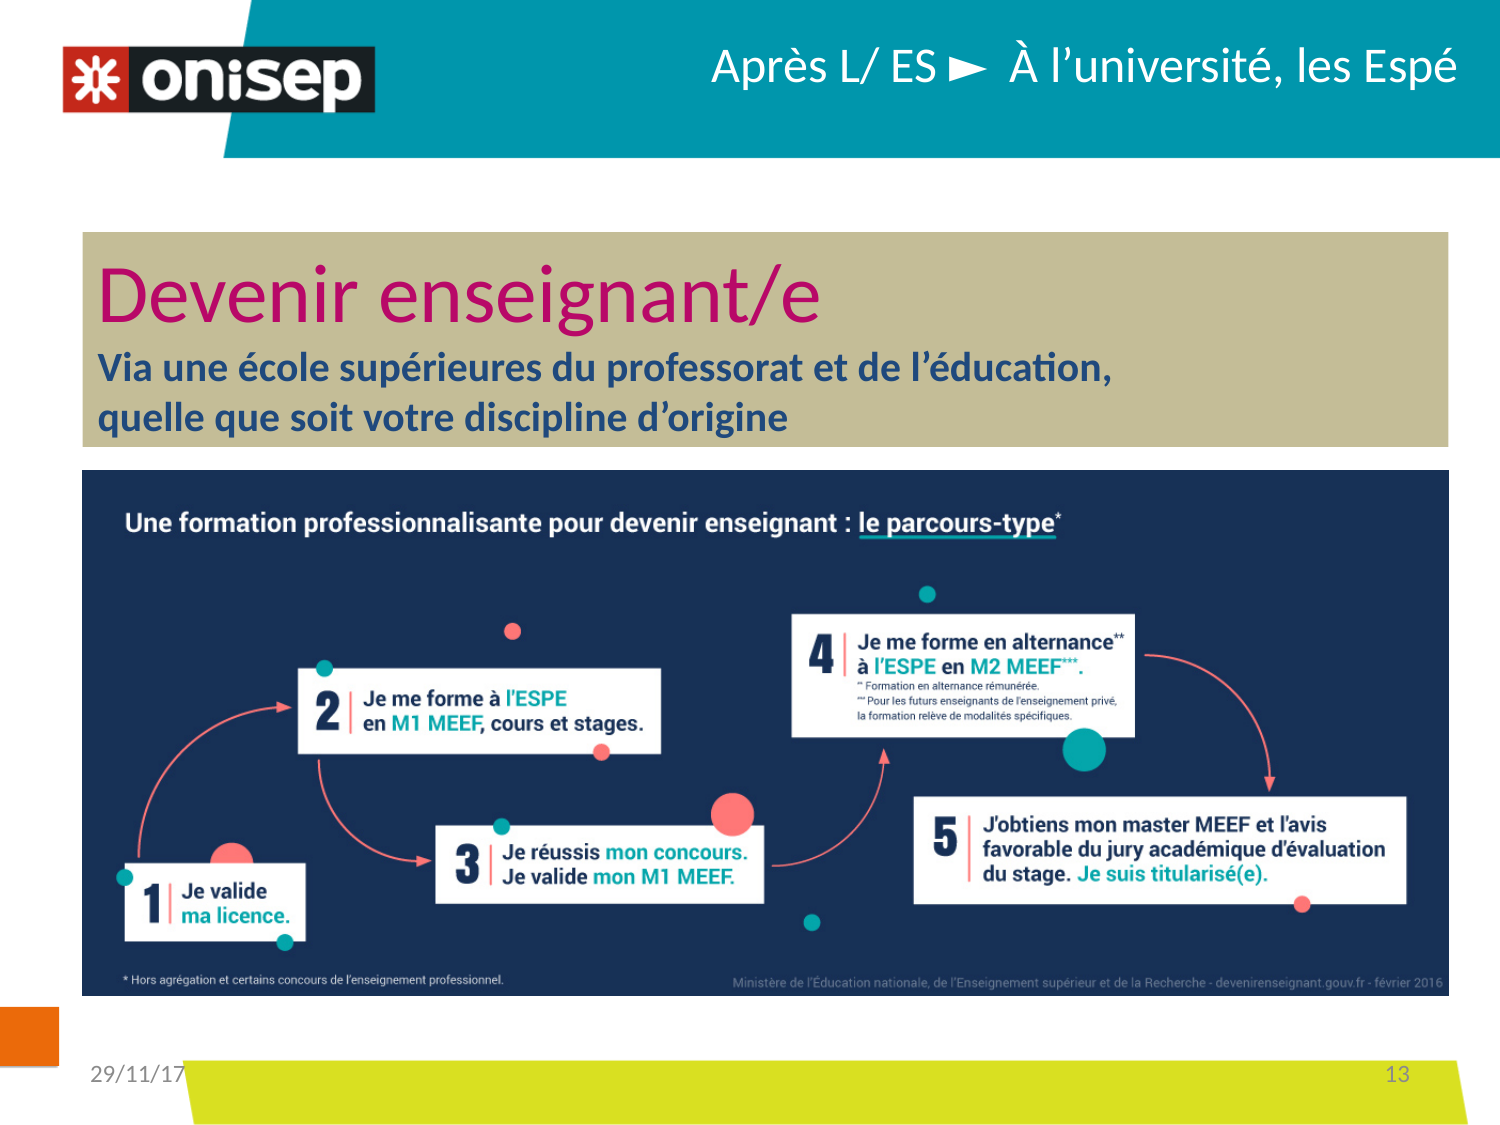

Après L/ ES ► À l’université, les Espé
Devenir enseignant/e
Via une école supérieures du professorat et de l’éducation,
quelle que soit votre discipline d’origine
29/11/17